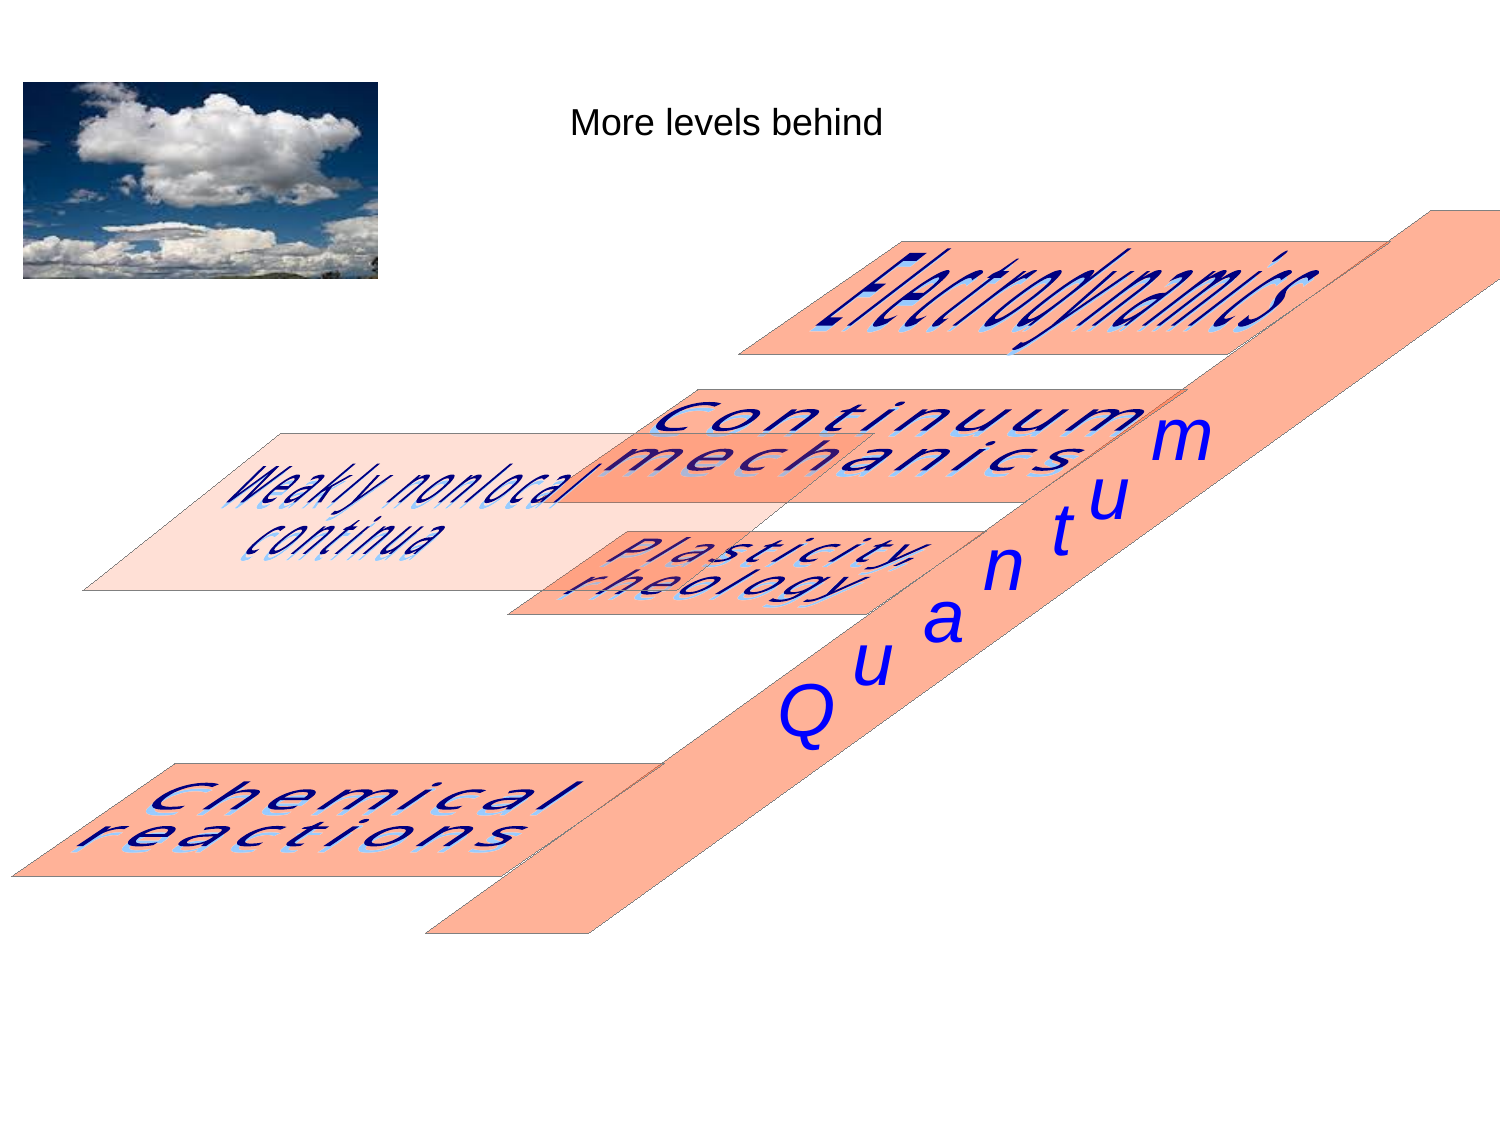

More levels behind
E l e c t r o d y n a m i c s
m
C o n t i n u u m
m e c h a n i c s
u
W e a k l y n o n l o c a l
c o n t i n u a
t
n
P l a s t i c i t y,
r h e o l o g y
a
u
Q
C h e m i c a l
r e a c t i o n s